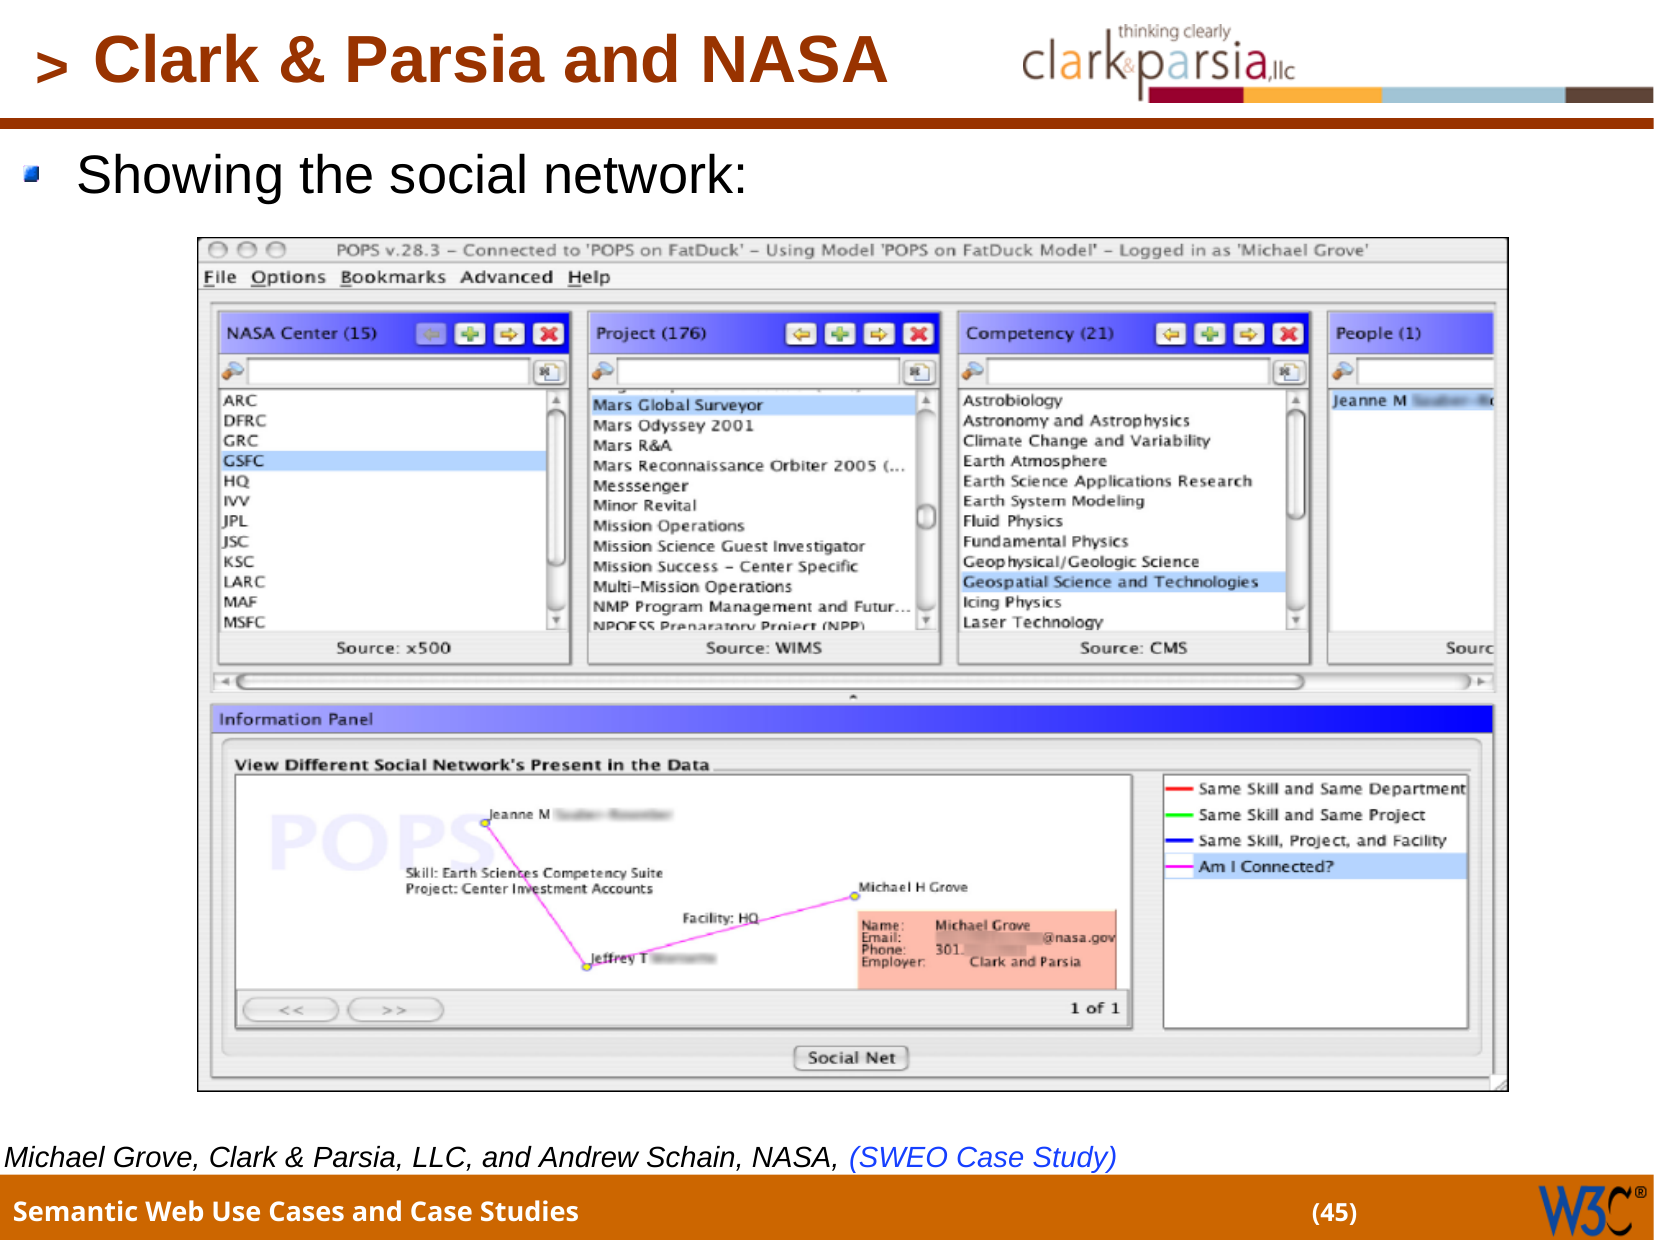

# Clark & Parsia and NASA
Showing the social network:
Michael Grove, Clark & Parsia, LLC, and Andrew Schain, NASA, (SWEO Case Study)